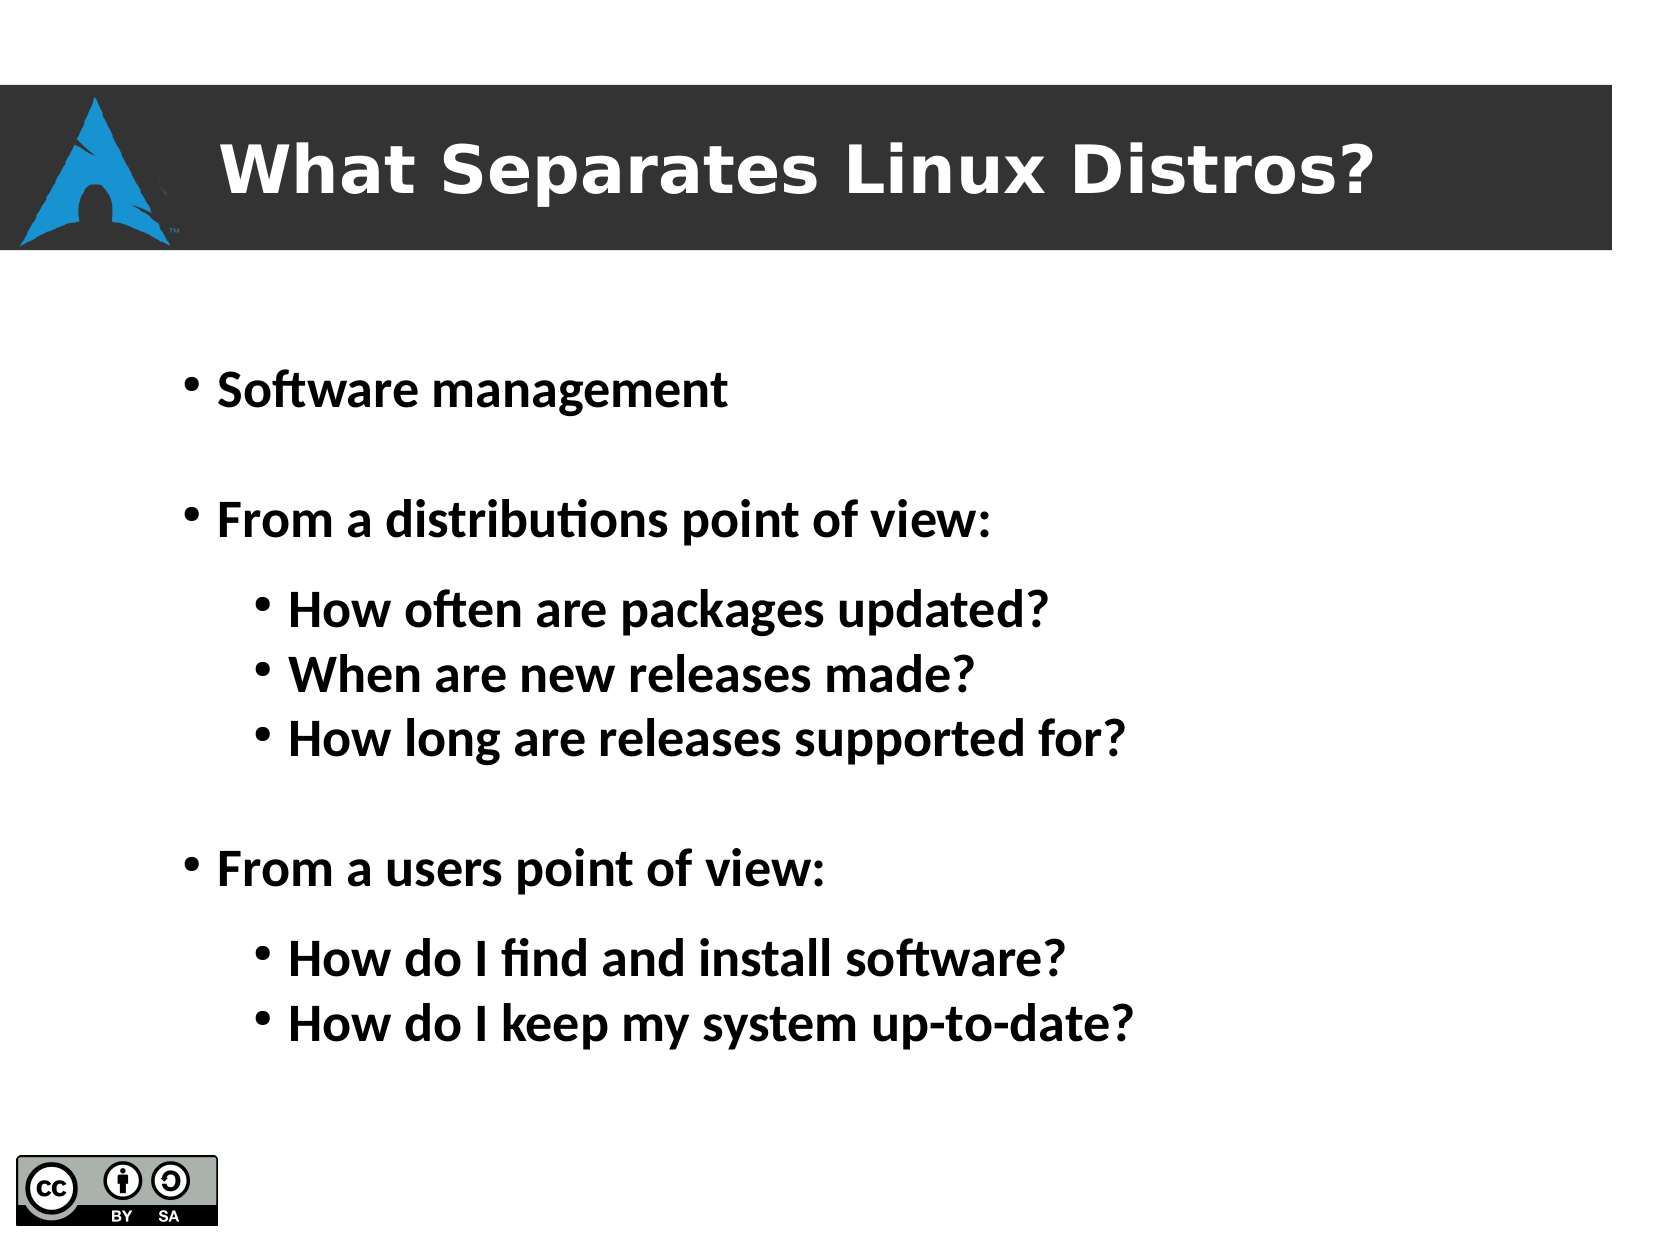

What Separates Linux Distros?
#
Software management
From a distributions point of view:
How often are packages updated?
When are new releases made?
How long are releases supported for?
From a users point of view:
How do I find and install software?
How do I keep my system up-to-date?